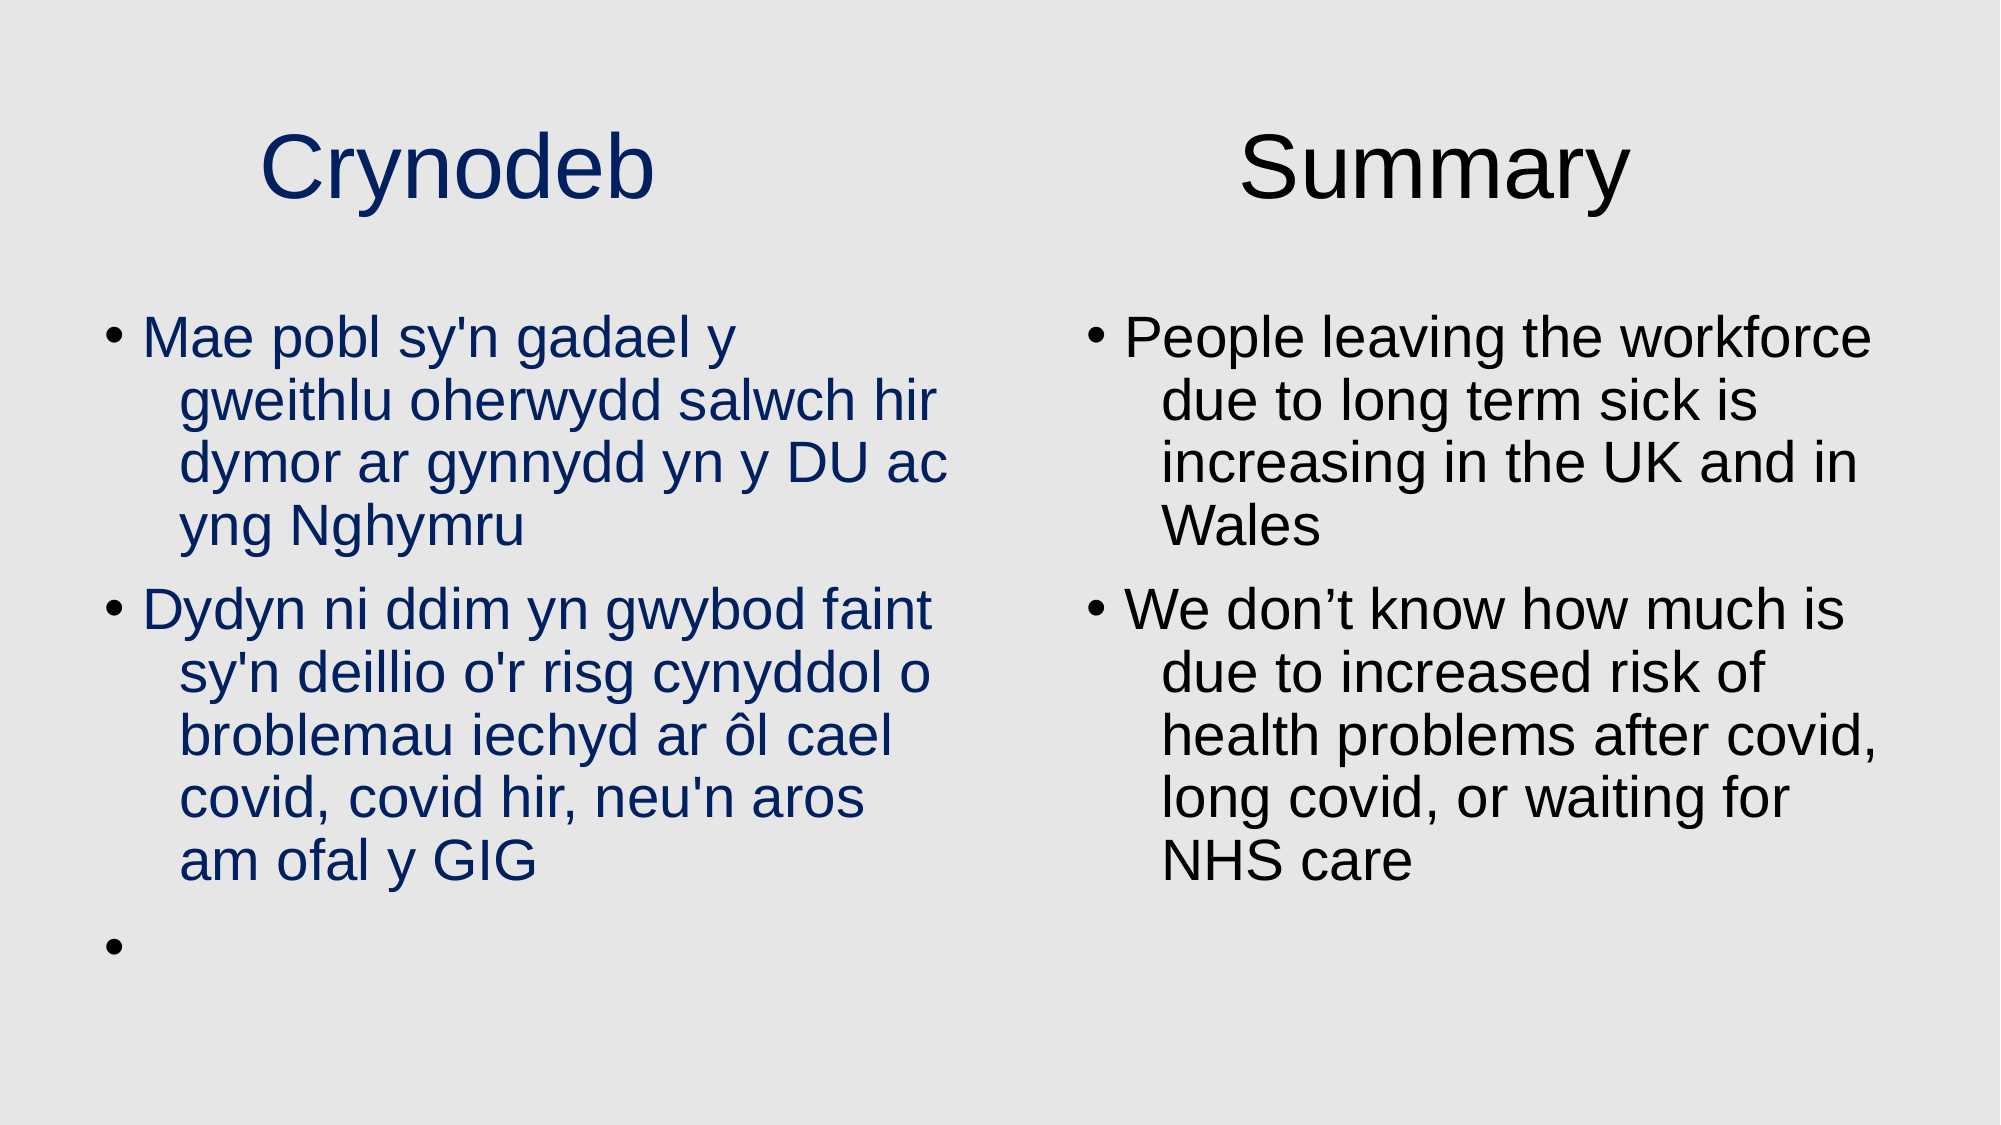

Crynodeb
Summary
Mae pobl sy'n gadael y gweithlu oherwydd salwch hir dymor ar gynnydd yn y DU ac yng Nghymru
Dydyn ni ddim yn gwybod faint sy'n deillio o'r risg cynyddol o broblemau iechyd ar ôl cael covid, covid hir, neu'n aros am ofal y GIG
# People leaving the workforce due to long term sick is increasing in the UK and in Wales
We don’t know how much is due to increased risk of health problems after covid, long covid, or waiting for NHS care